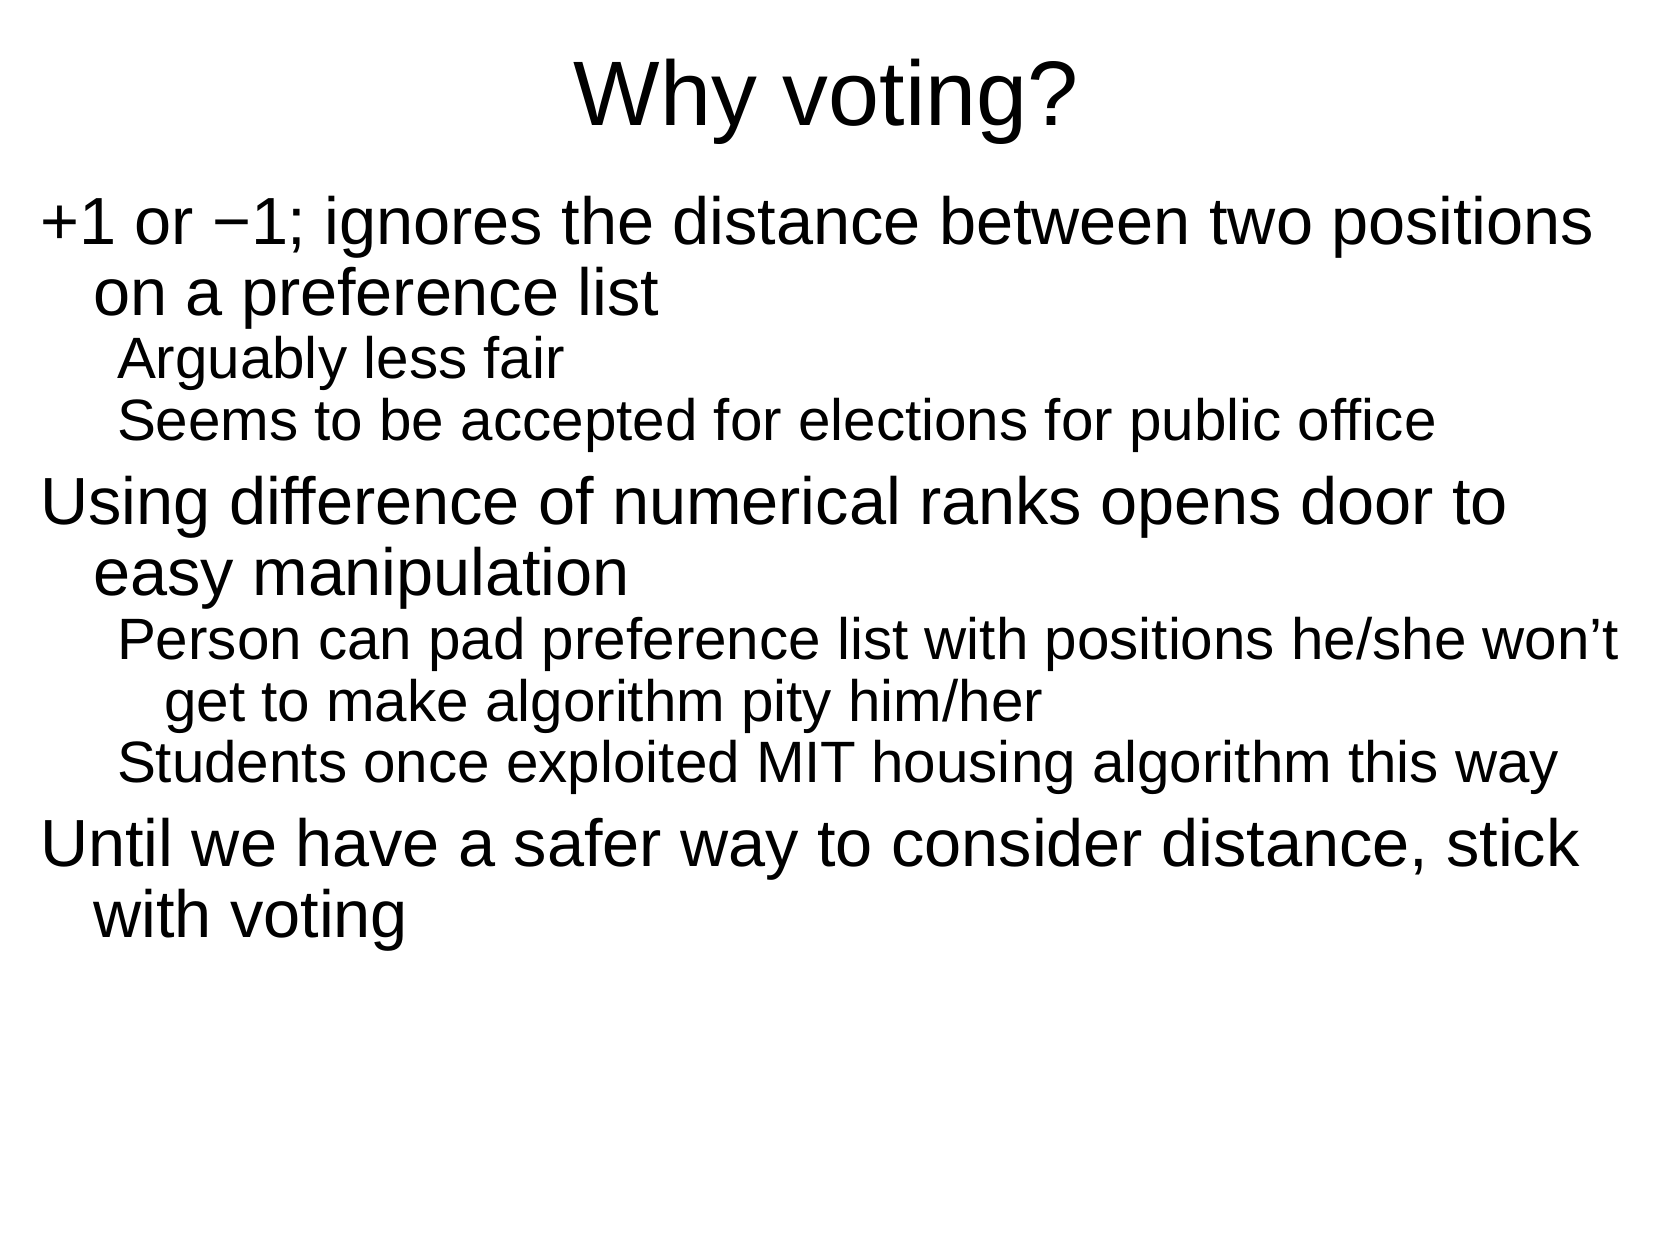

# Why voting?
+1 or −1; ignores the distance between two positions on a preference list
Arguably less fair
Seems to be accepted for elections for public office
Using difference of numerical ranks opens door to easy manipulation
Person can pad preference list with positions he/she won’t get to make algorithm pity him/her
Students once exploited MIT housing algorithm this way
Until we have a safer way to consider distance, stick with voting